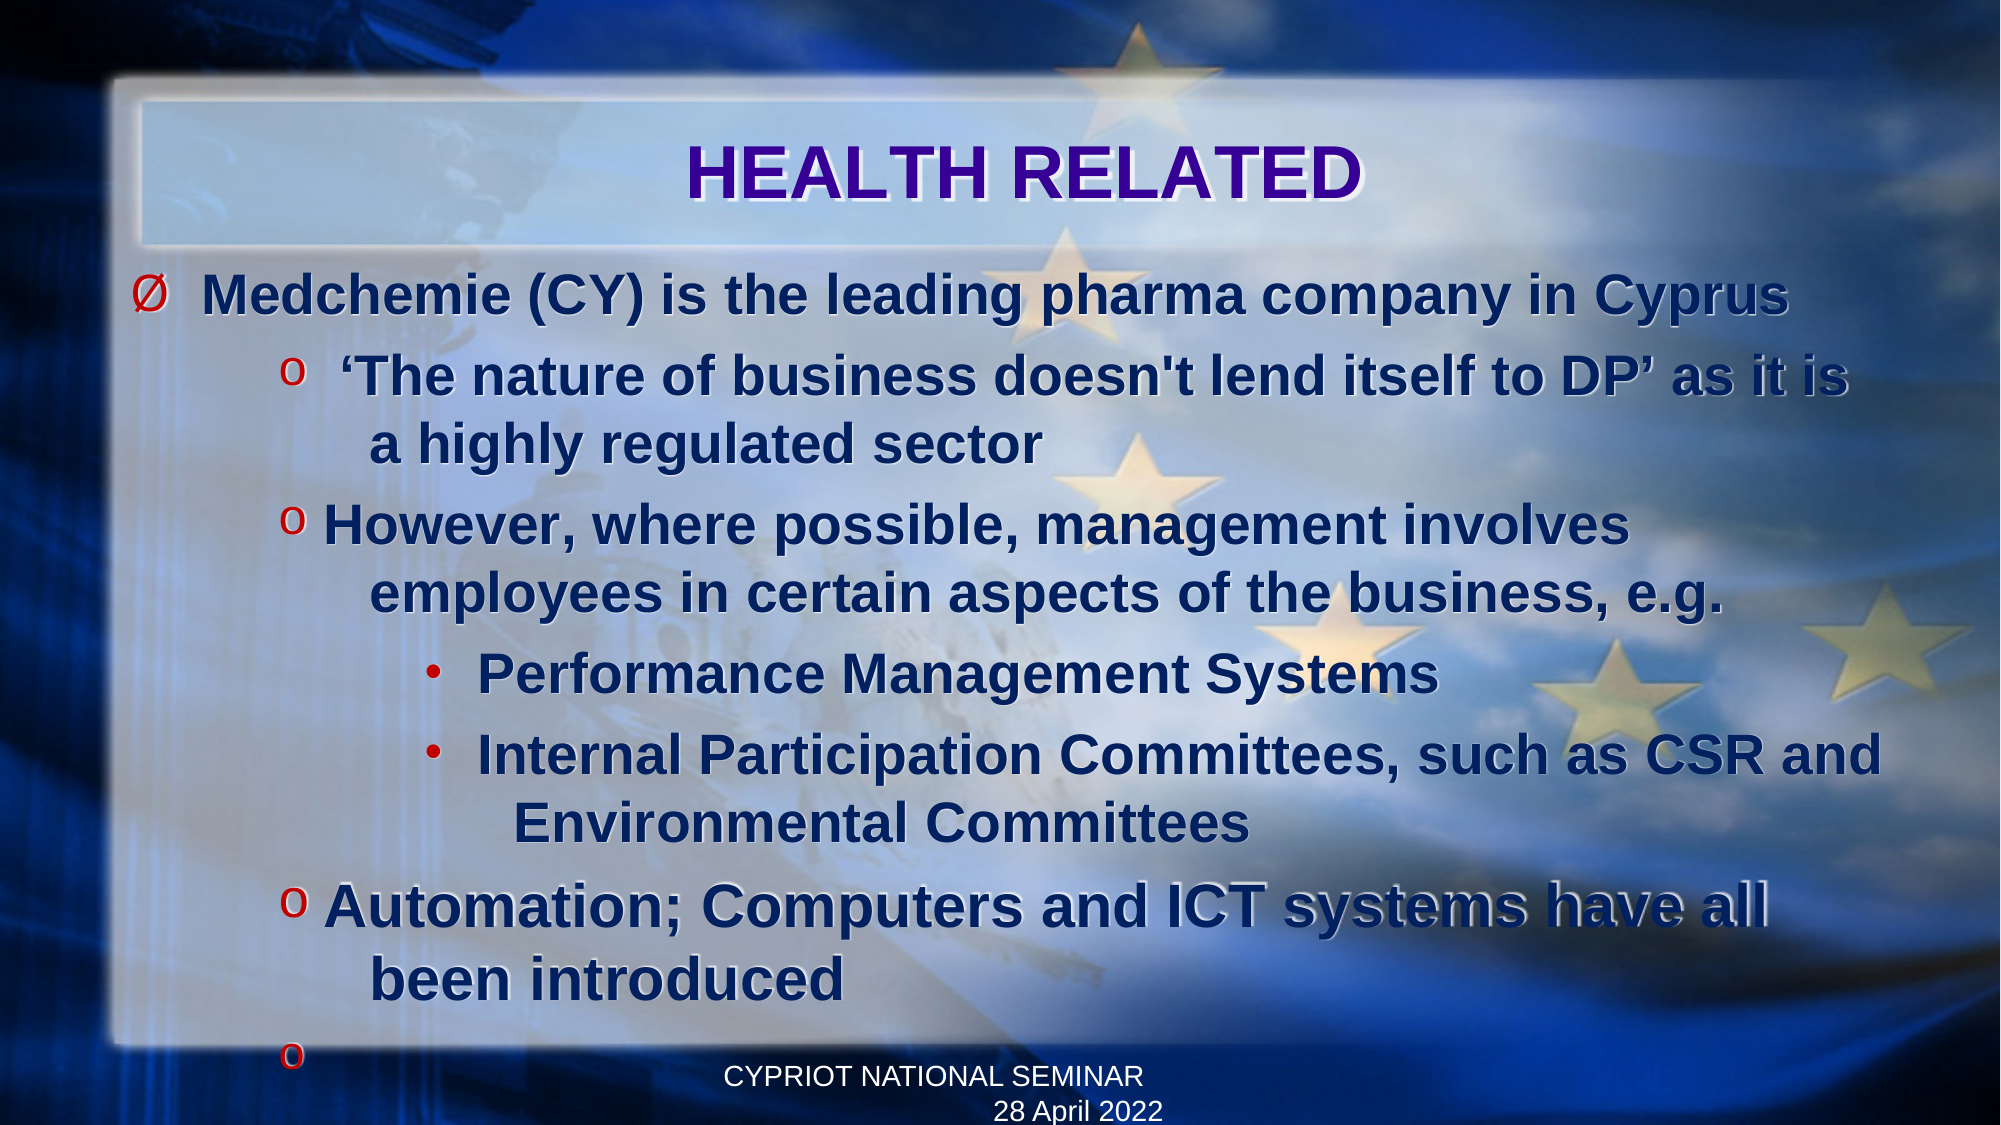

# HEALTH RELATED
 Medchemie (CY) is the leading pharma company in Cyprus
 ‘The nature of business doesn't lend itself to DP’ as it is a highly regulated sector
However, where possible, management involves employees in certain aspects of the business, e.g.
 Performance Management Systems
 Internal Participation Committees, such as CSR and Environmental Committees
Automation; Computers and ICT systems have all been introduced
CYPRIOT NATIONAL SEMINAR 28 April 2022